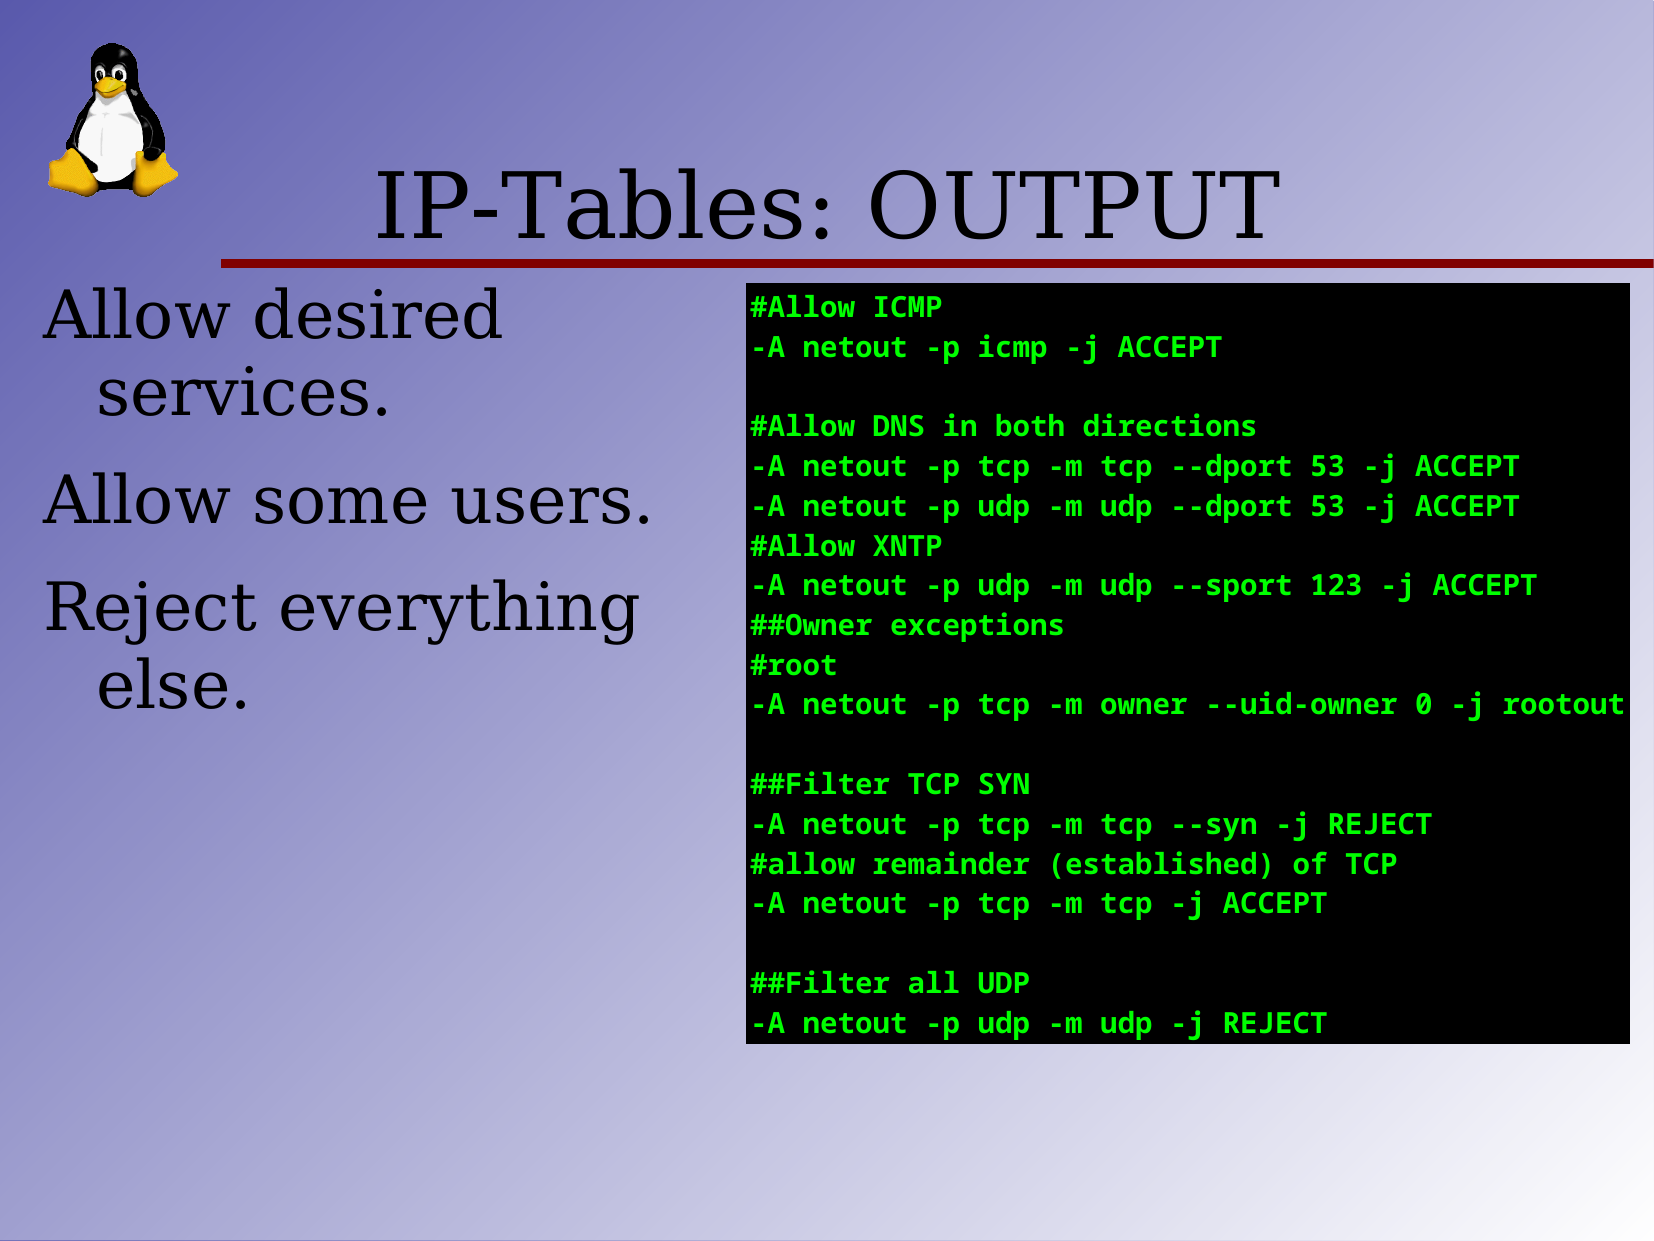

# IP-Tables: OUTPUT
Allow desired services.
Allow some users.
Reject everything else.
#Allow ICMP
-A netout -p icmp -j ACCEPT
#Allow DNS in both directions
-A netout -p tcp -m tcp --dport 53 -j ACCEPT
-A netout -p udp -m udp --dport 53 -j ACCEPT
#Allow XNTP
-A netout -p udp -m udp --sport 123 -j ACCEPT
##Owner exceptions
#root
-A netout -p tcp -m owner --uid-owner 0 -j rootout
##Filter TCP SYN
-A netout -p tcp -m tcp --syn -j REJECT
#allow remainder (established) of TCP
-A netout -p tcp -m tcp -j ACCEPT
##Filter all UDP
-A netout -p udp -m udp -j REJECT